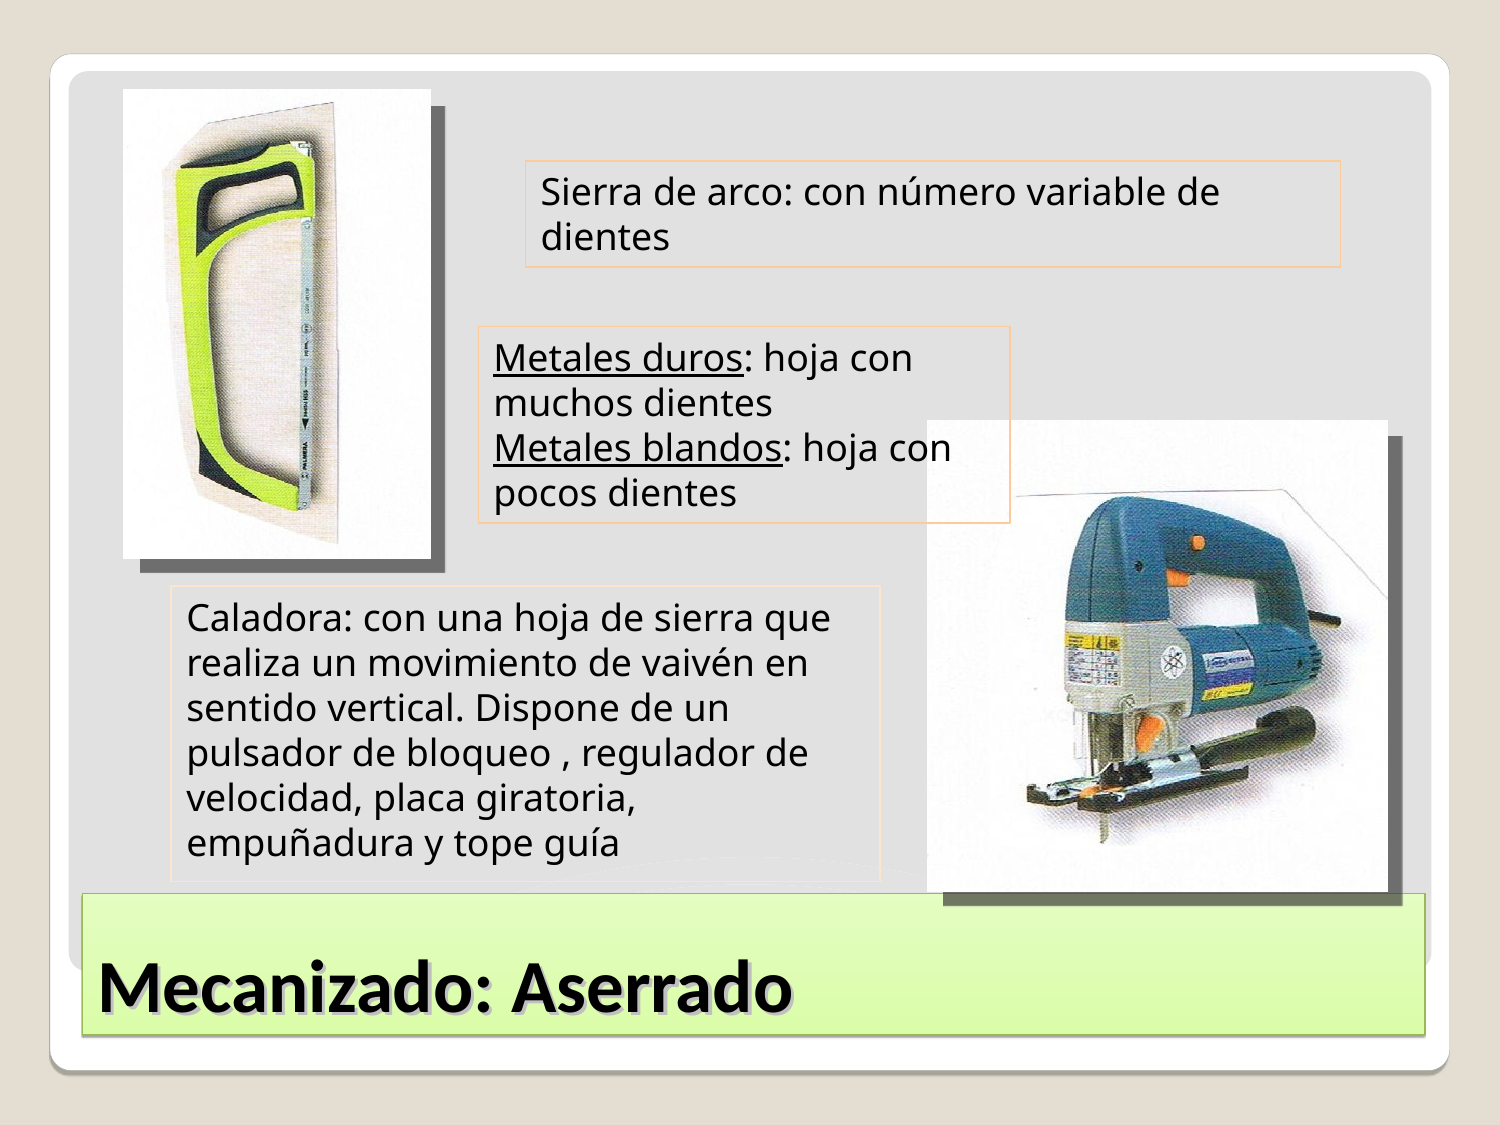

Sierra de arco: con número variable de dientes
Metales duros: hoja con muchos dientes
Metales blandos: hoja con pocos dientes
Caladora: con una hoja de sierra que realiza un movimiento de vaivén en sentido vertical. Dispone de un pulsador de bloqueo , regulador de velocidad, placa giratoria, empuñadura y tope guía
# Mecanizado: Aserrado